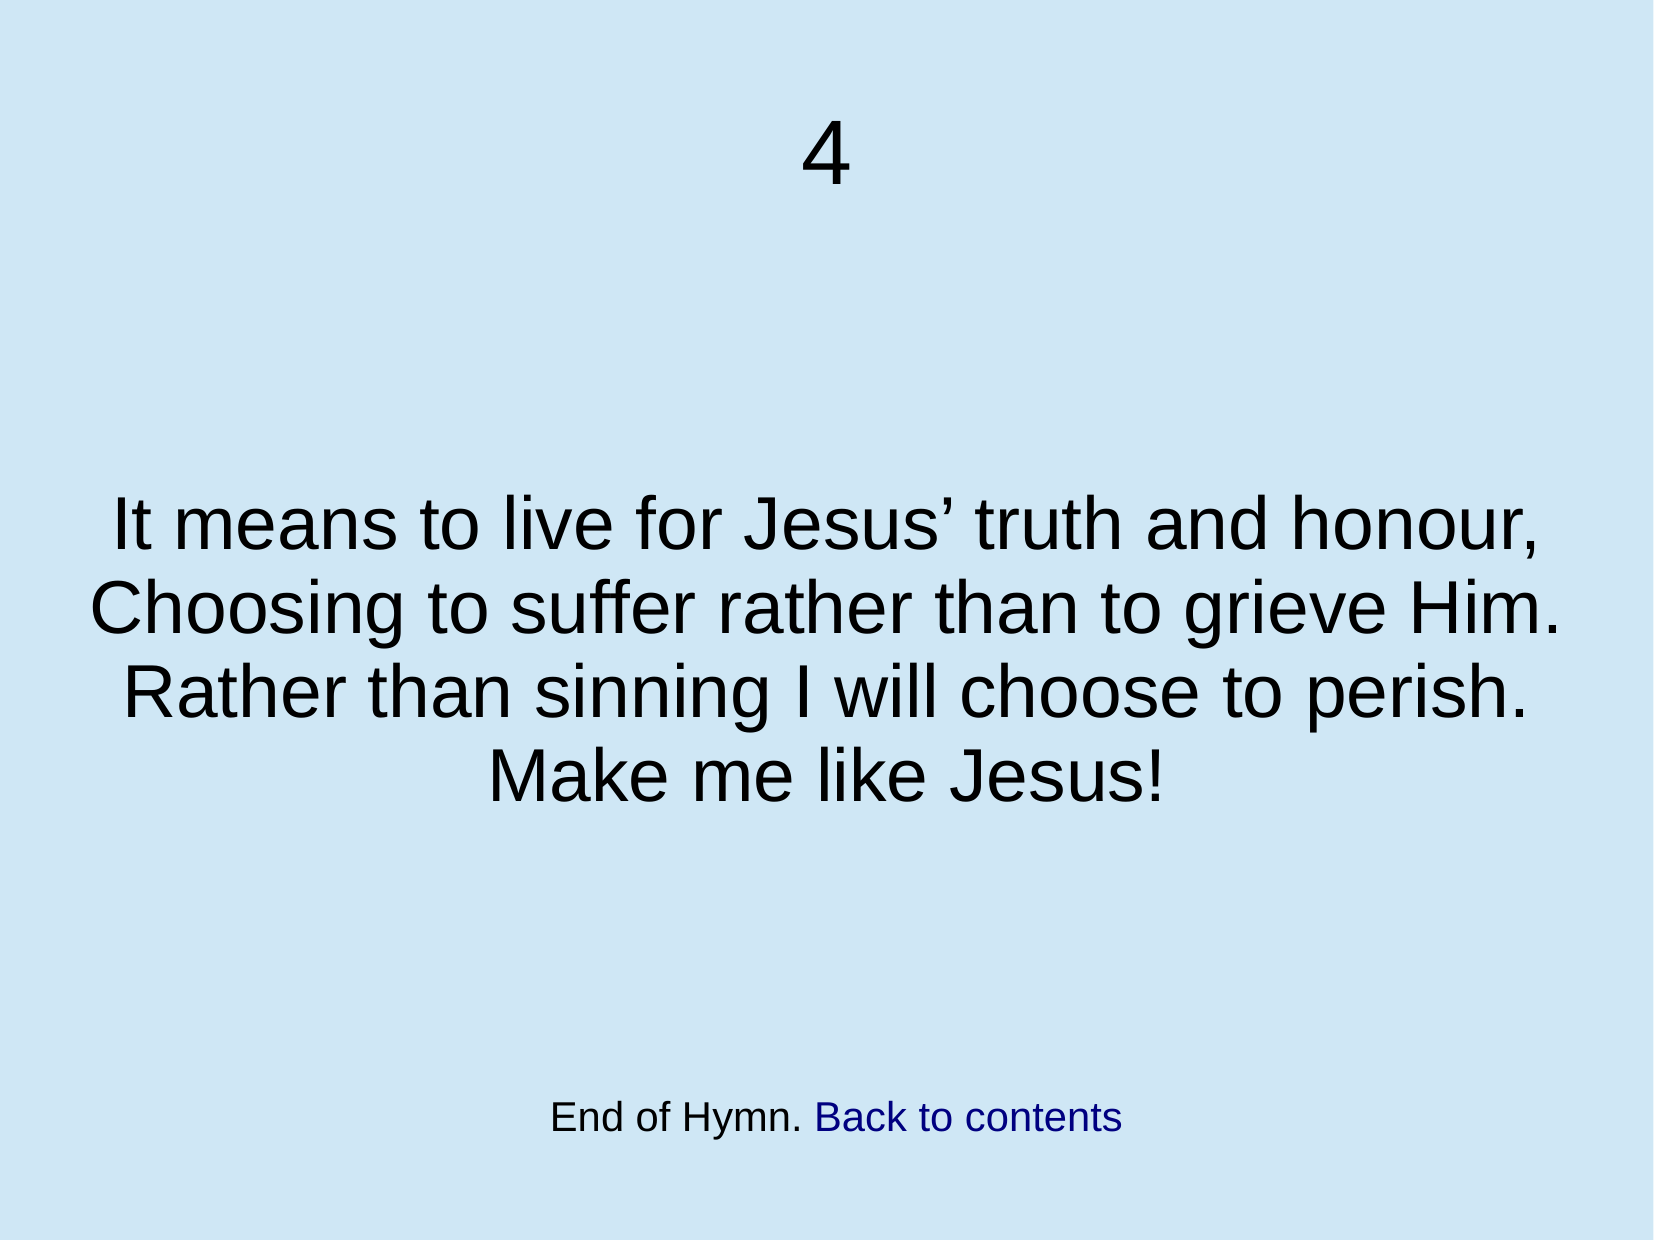

# 4
It means to live for Jesus’ truth and honour,
Choosing to suffer rather than to grieve Him.
Rather than sinning I will choose to perish.
Make me like Jesus!
 End of Hymn. Back to contents